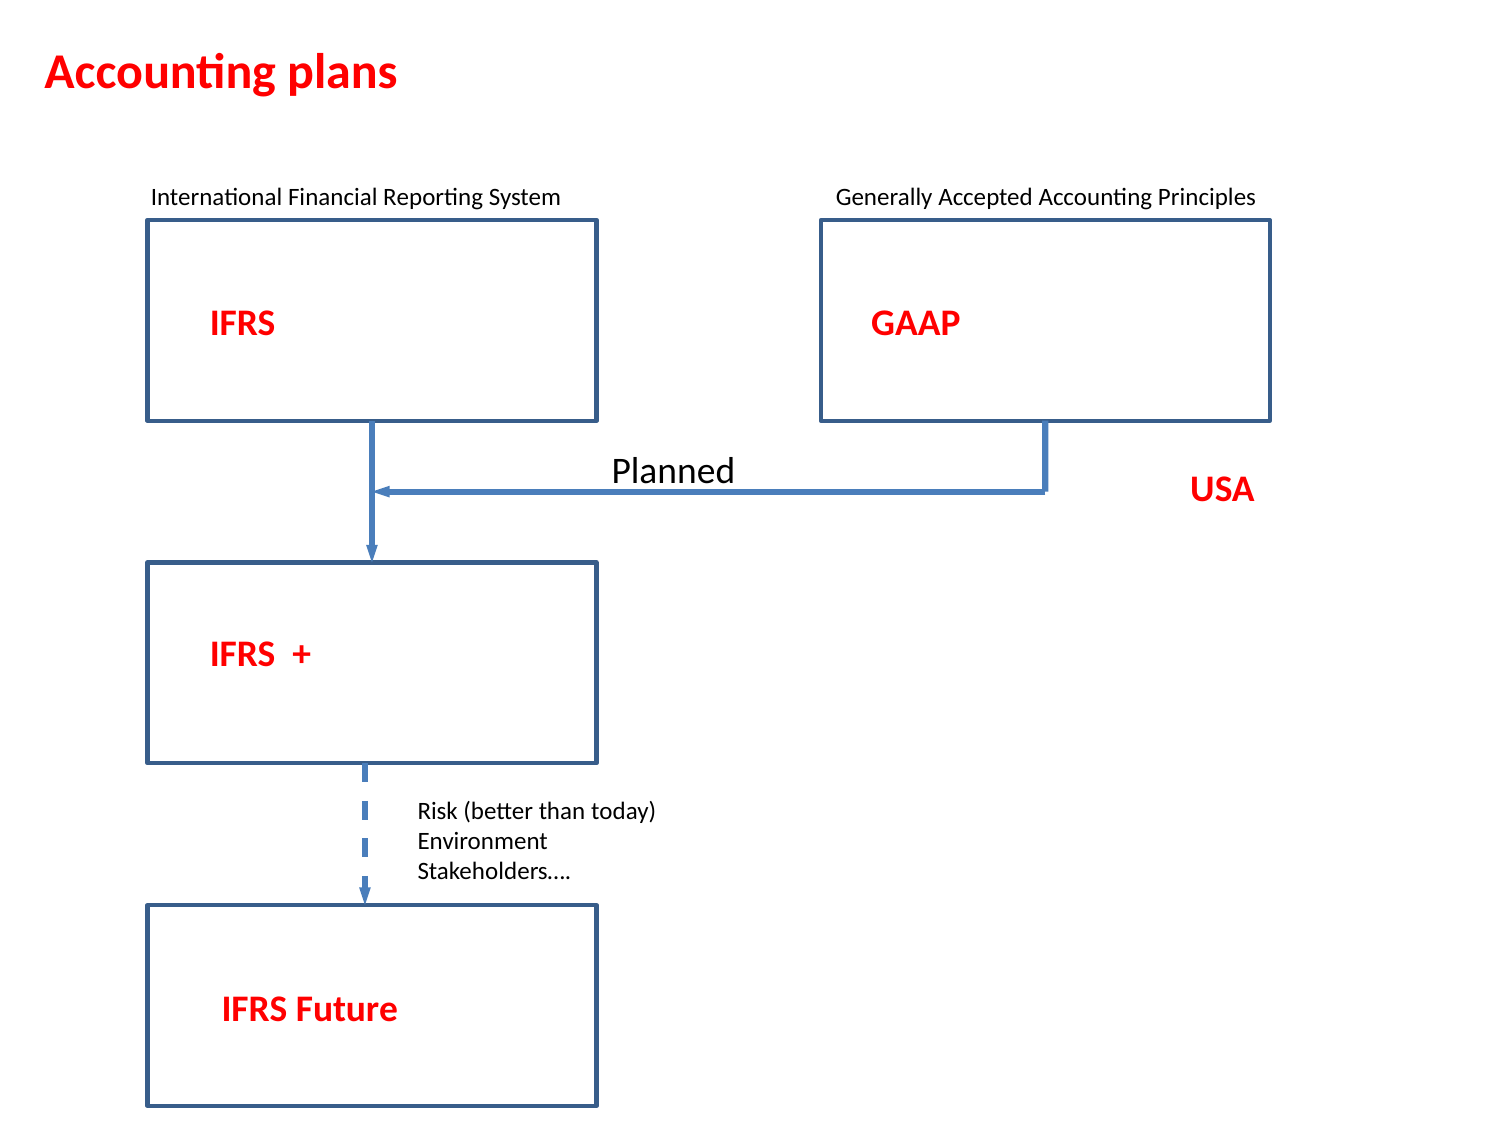

Accounting plans
International Financial Reporting System
Generally Accepted Accounting Principles
IFRS
GAAP
Planned
USA
IFRS +
Risk (better than today)
Environment
Stakeholders….
IFRS Future